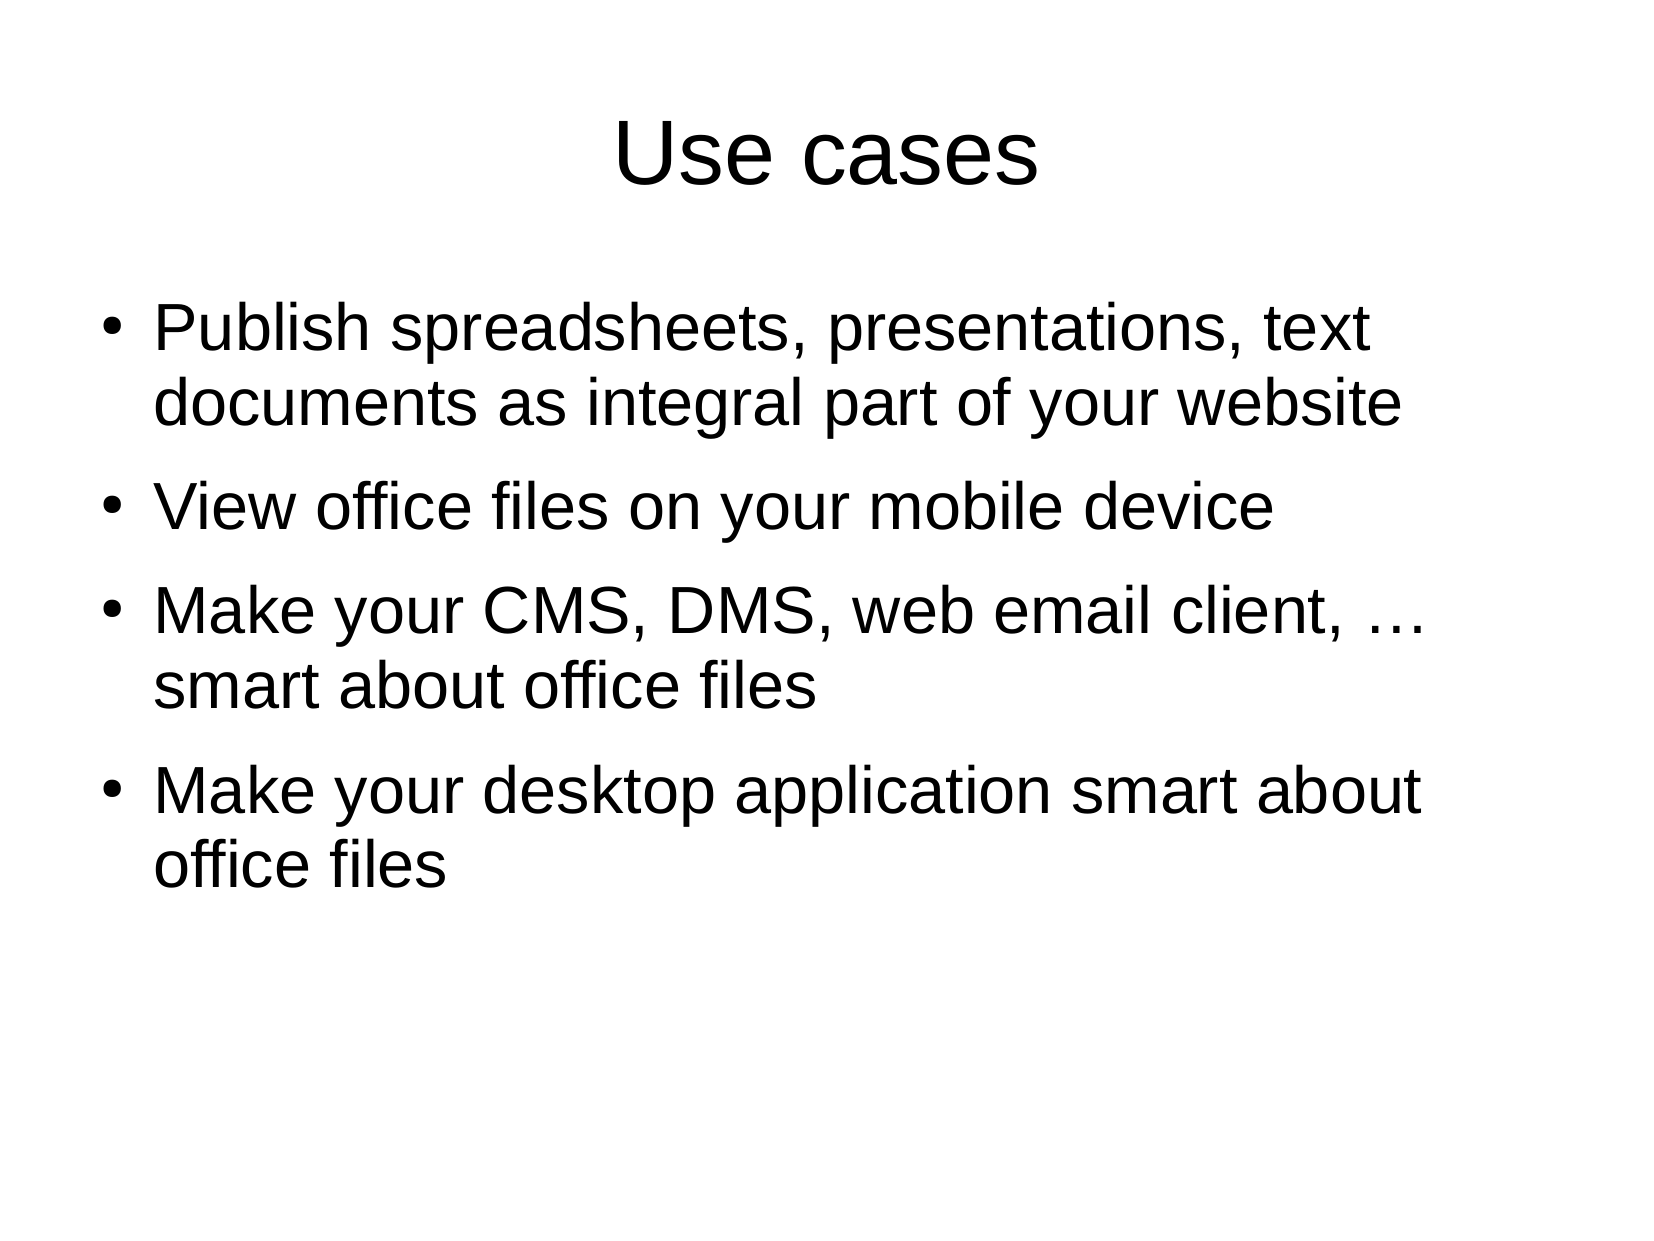

# Use cases
Publish spreadsheets, presentations, text documents as integral part of your website
View office files on your mobile device
Make your CMS, DMS, web email client, … smart about office files
Make your desktop application smart about office files